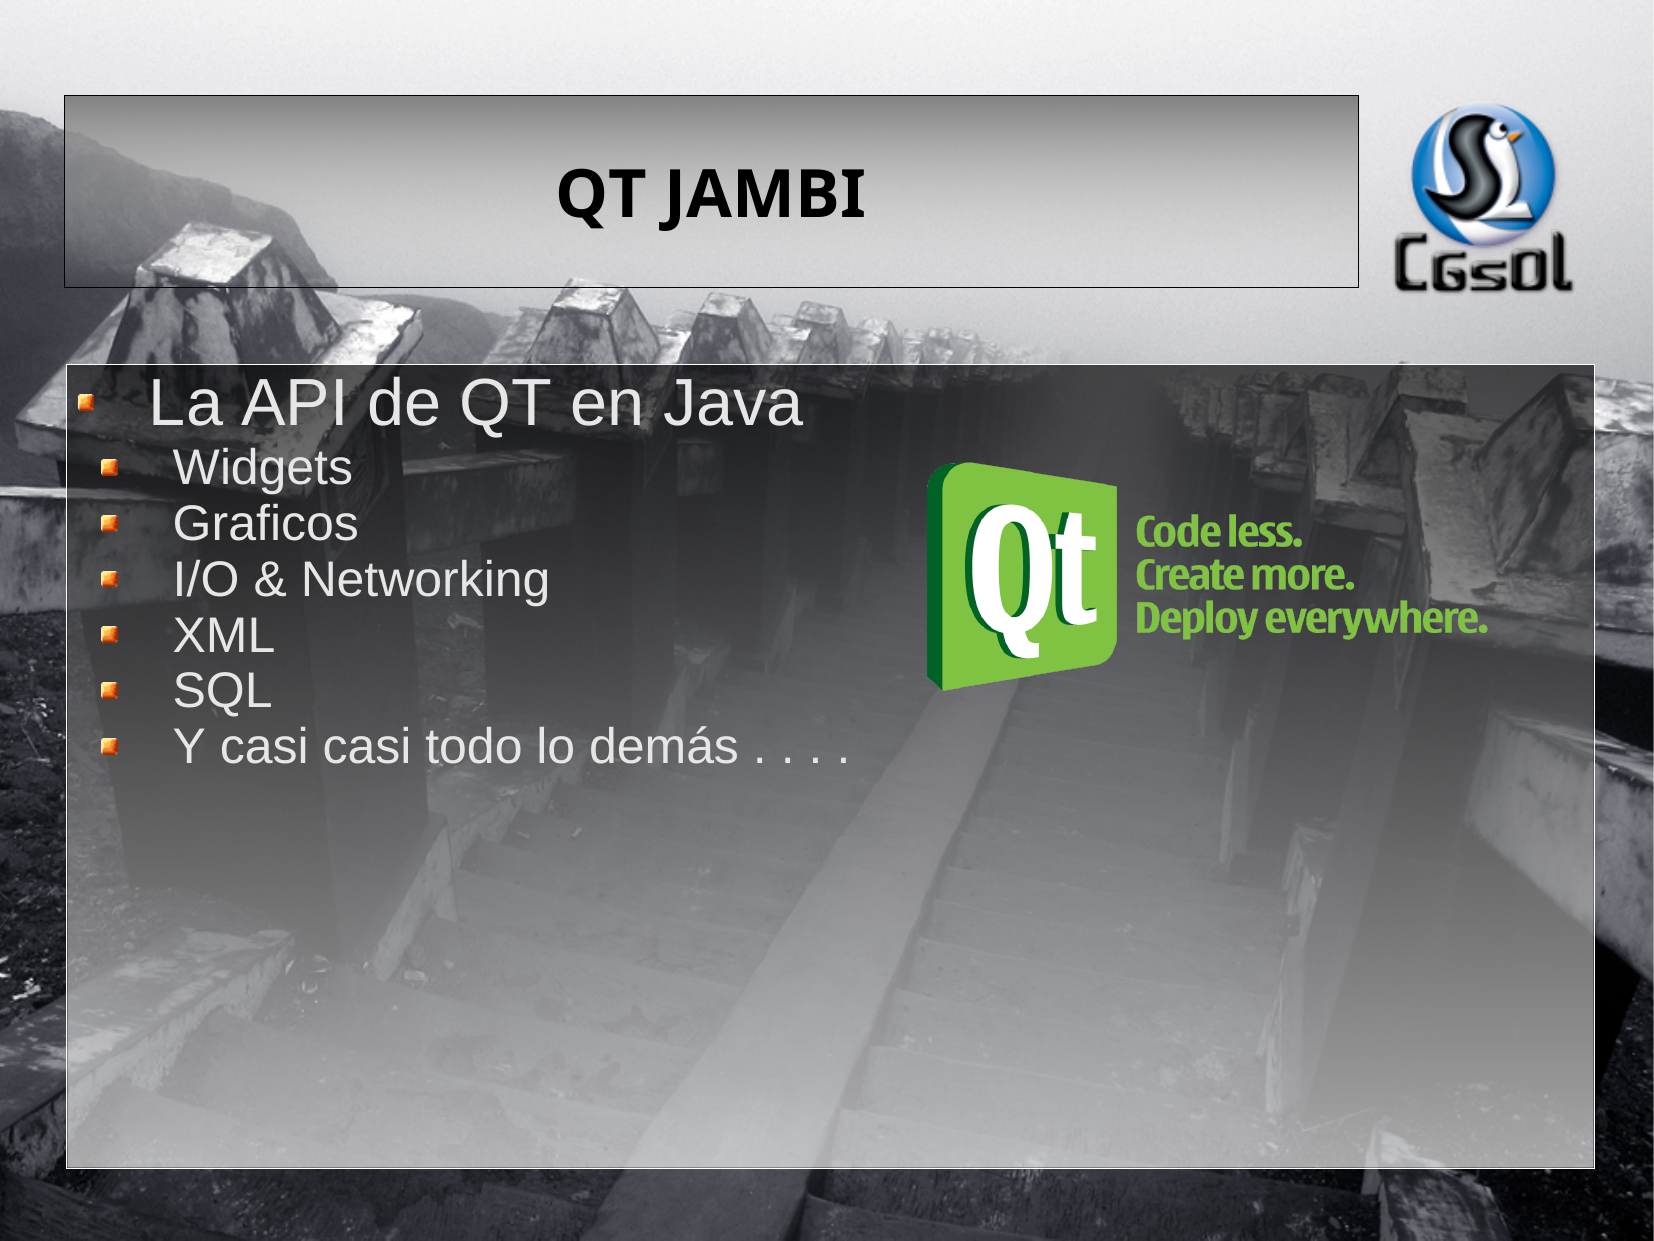

# QT JAMBI
La API de QT en Java
Widgets
Graficos
I/O & Networking
XML
SQL
Y casi casi todo lo demás . . . .